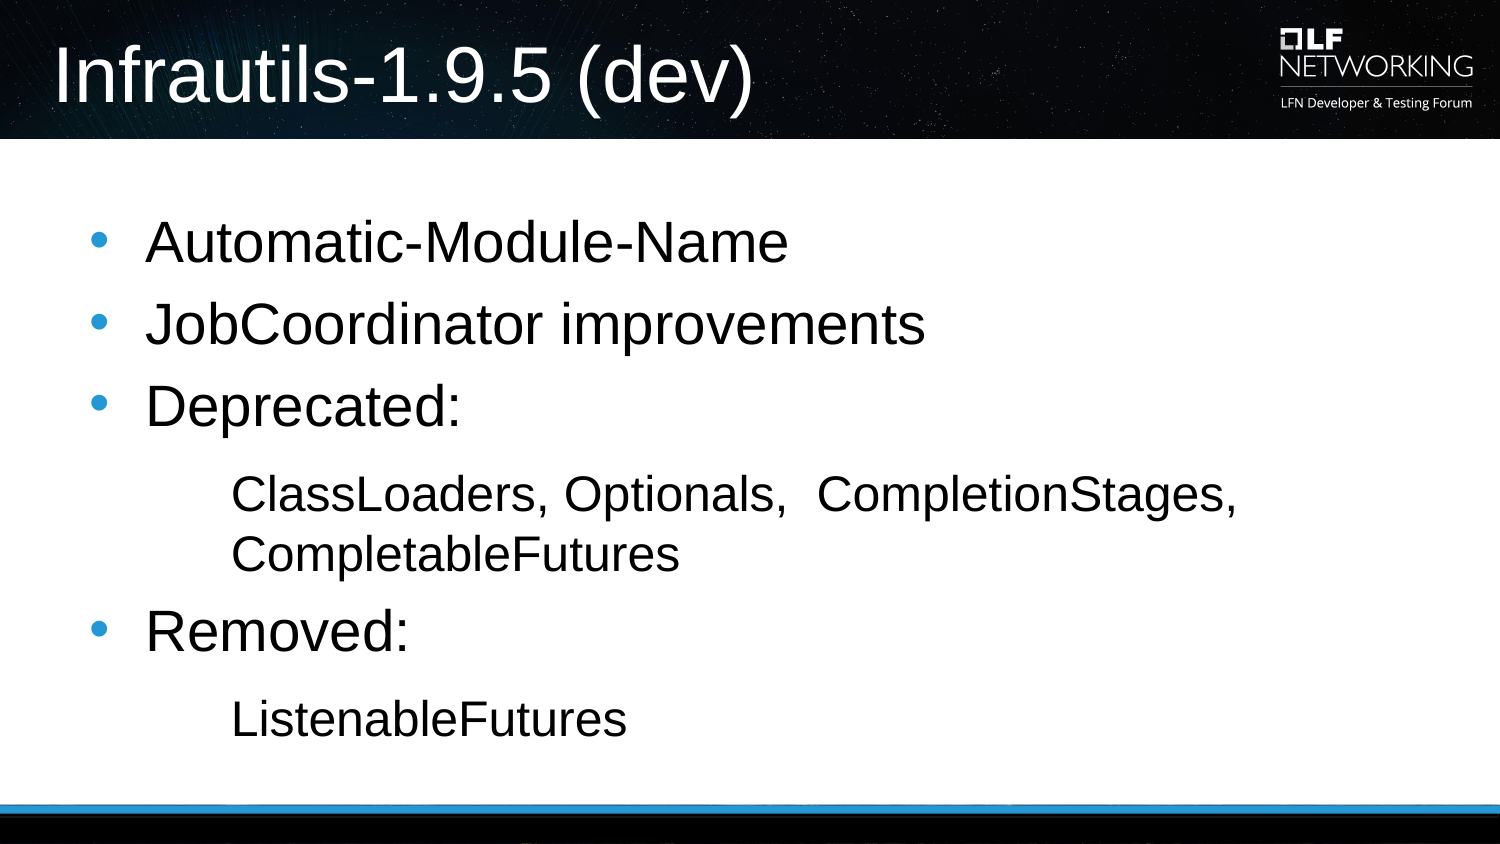

# Infrautils-1.9.5 (dev)
Automatic-Module-Name
JobCoordinator improvements
Deprecated:
ClassLoaders, Optionals, CompletionStages, CompletableFutures
Removed:
ListenableFutures